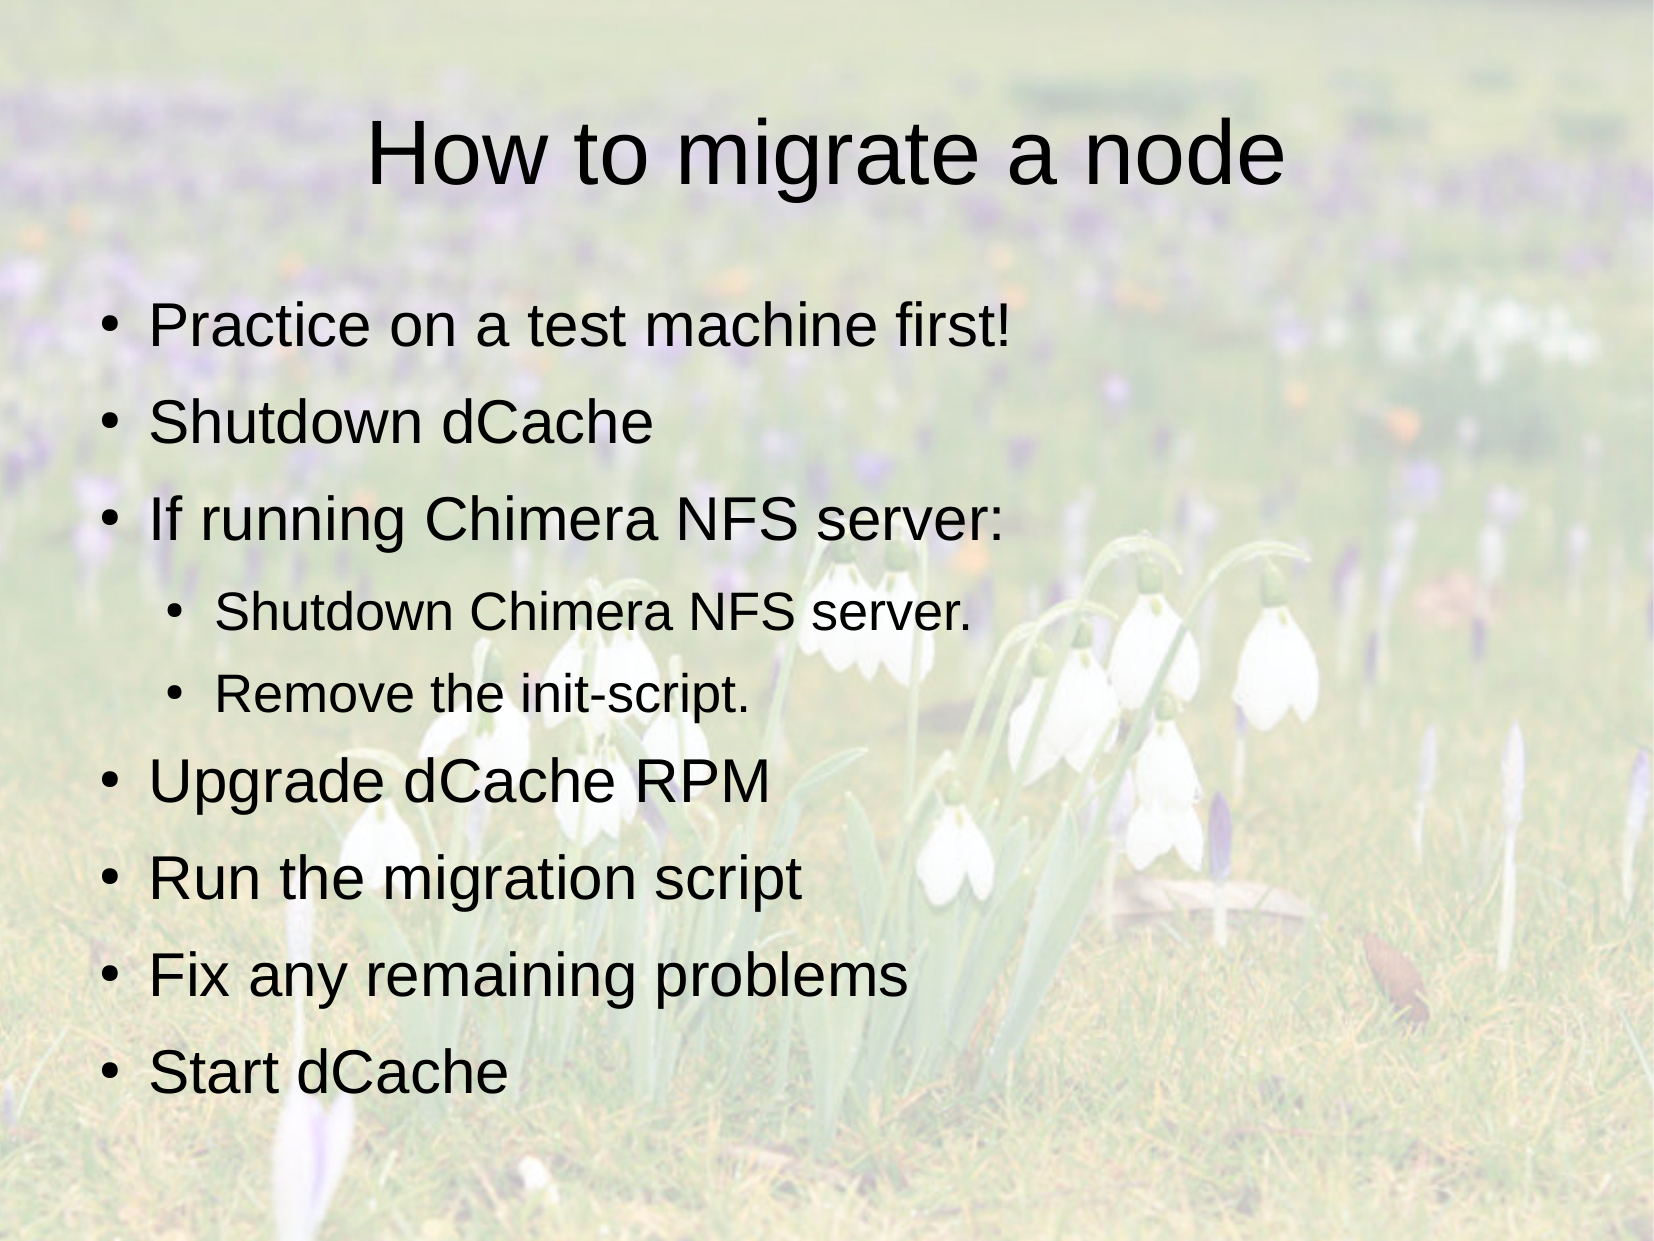

# How to migrate a node
Practice on a test machine first!
Shutdown dCache
If running Chimera NFS server:
Shutdown Chimera NFS server.
Remove the init-script.
Upgrade dCache RPM
Run the migration script
Fix any remaining problems
Start dCache